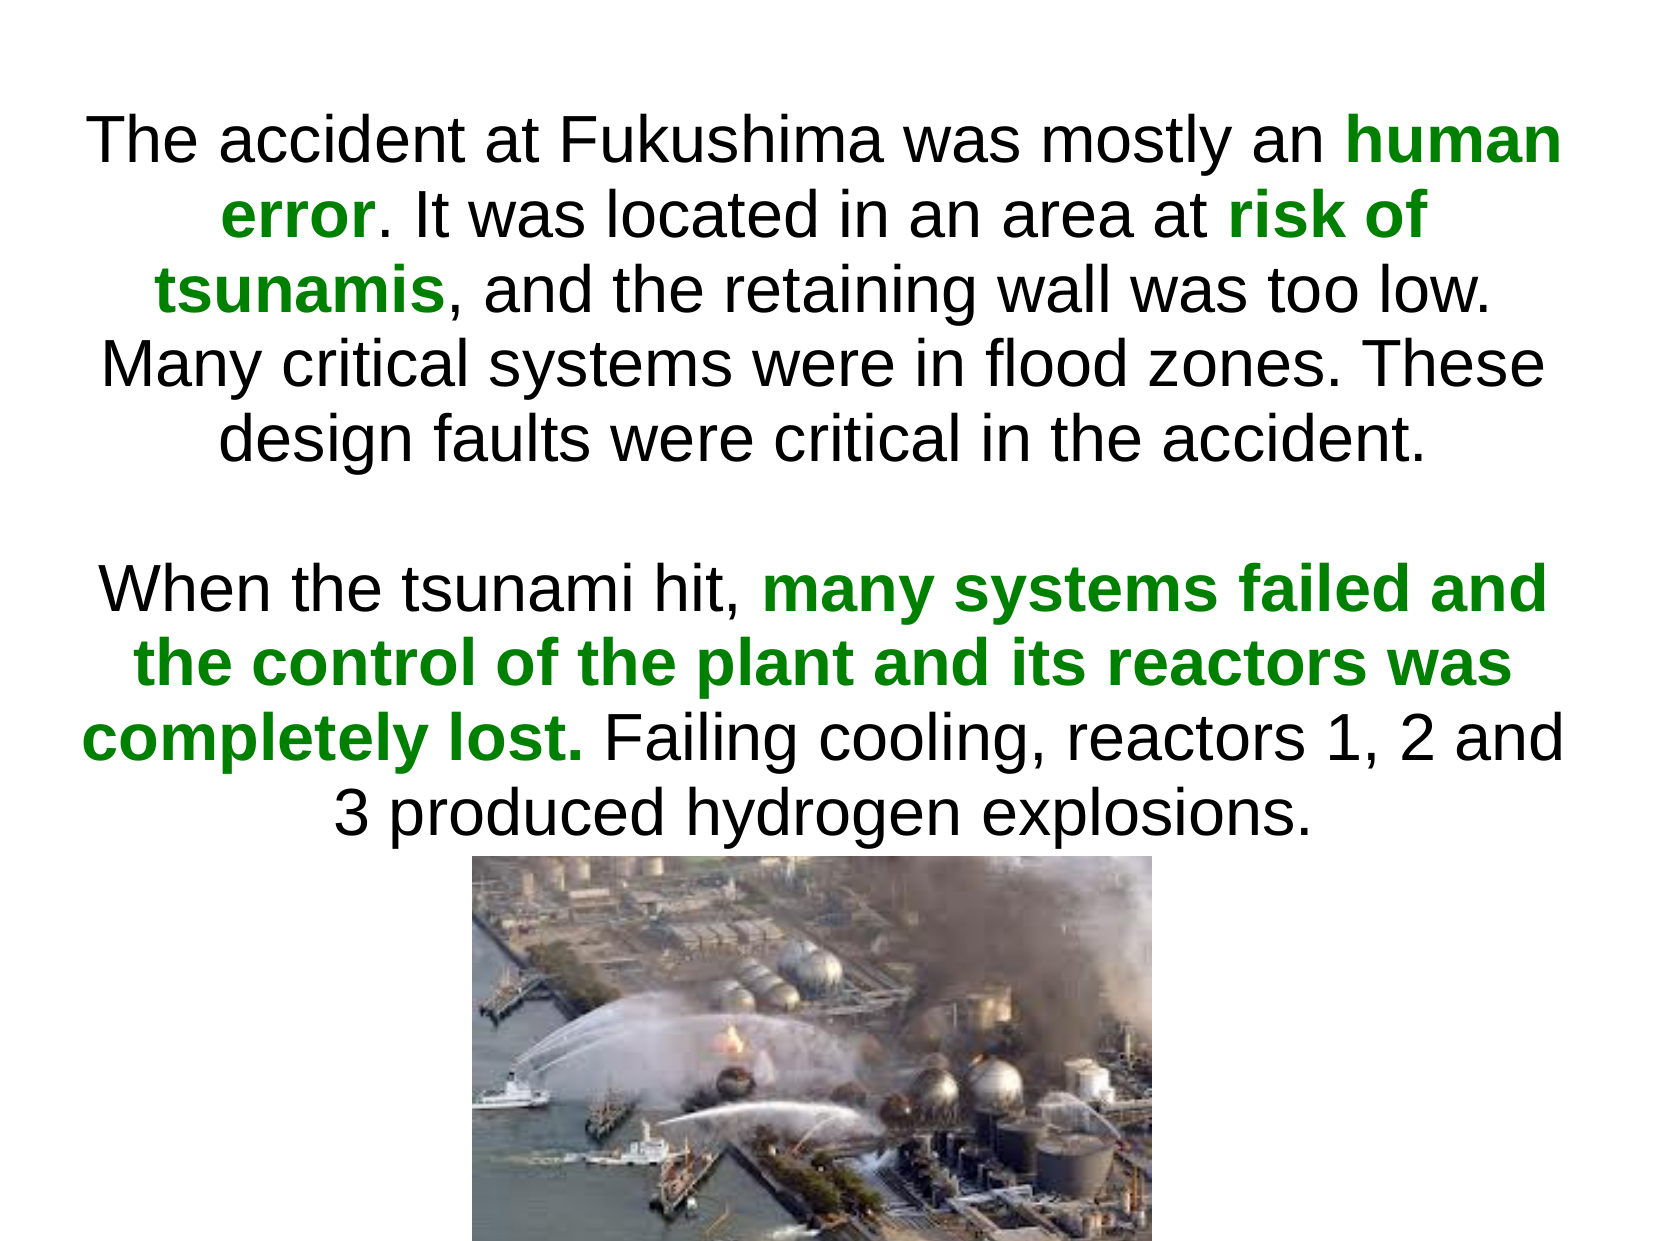

# The accident at Fukushima was mostly an human error. It was located in an area at risk of tsunamis, and the retaining wall was too low. Many critical systems were in flood zones. These design faults were critical in the accident.
When the tsunami hit, many systems failed and the control of the plant and its reactors was completely lost. Failing cooling, reactors 1, 2 and 3 produced hydrogen explosions.